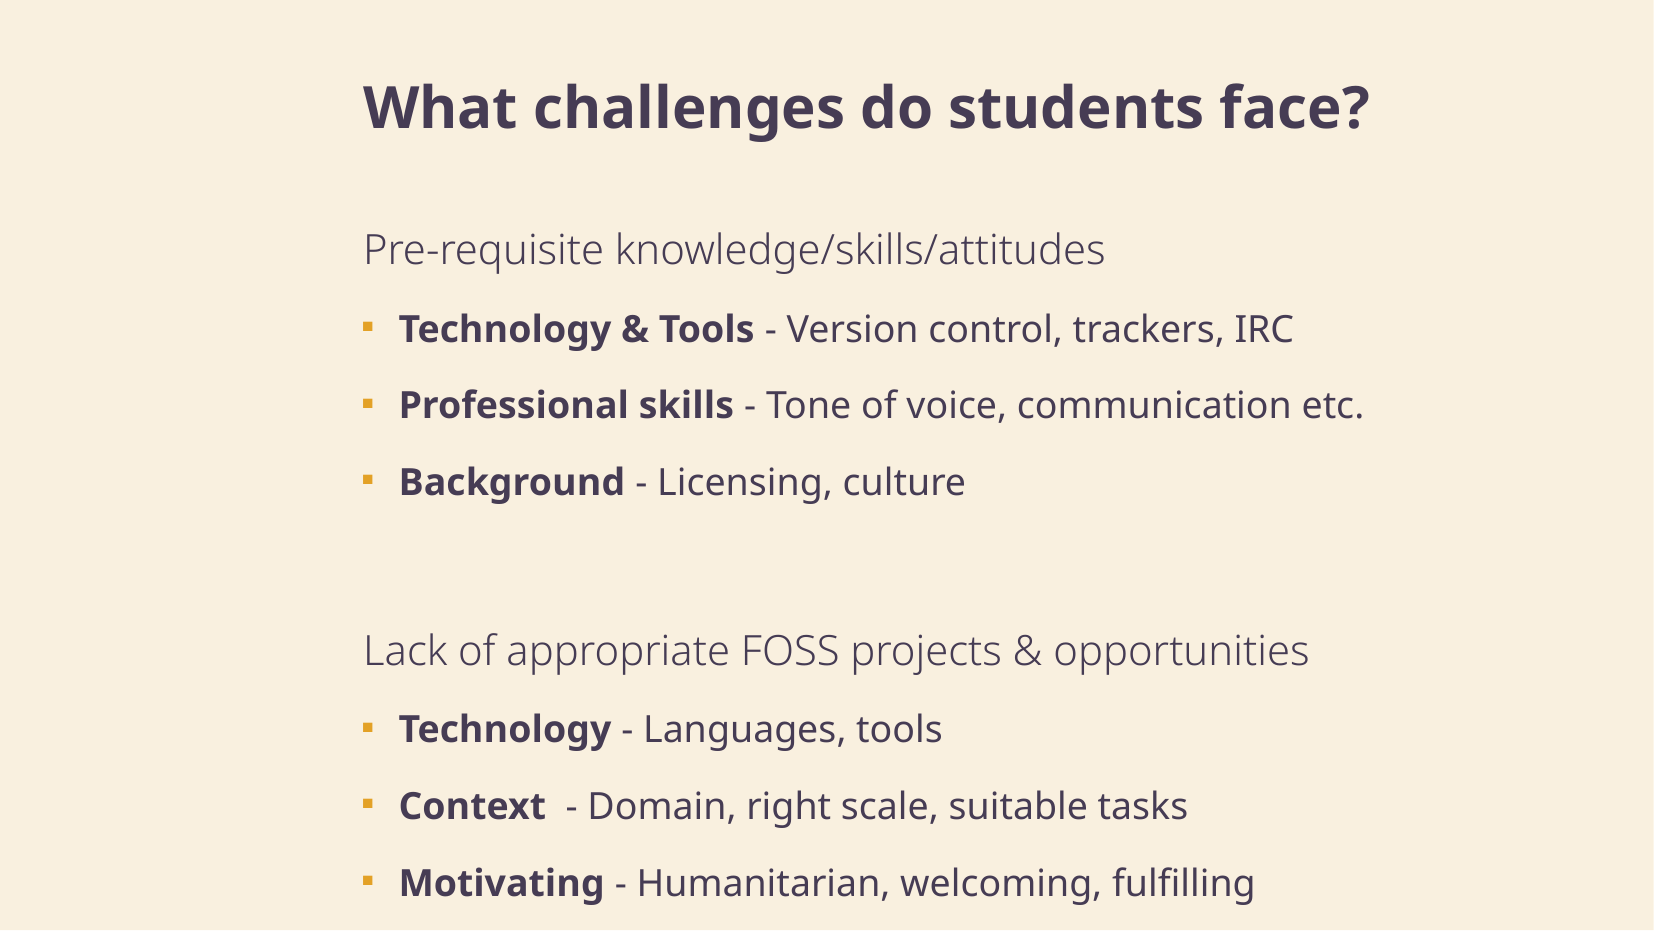

What challenges do students face?
Pre-requisite knowledge/skills/attitudes
Technology & Tools - Version control, trackers, IRC
Professional skills - Tone of voice, communication etc.
Background - Licensing, culture
Lack of appropriate FOSS projects & opportunities
Technology - Languages, tools
Context - Domain, right scale, suitable tasks
Motivating - Humanitarian, welcoming, fulfilling